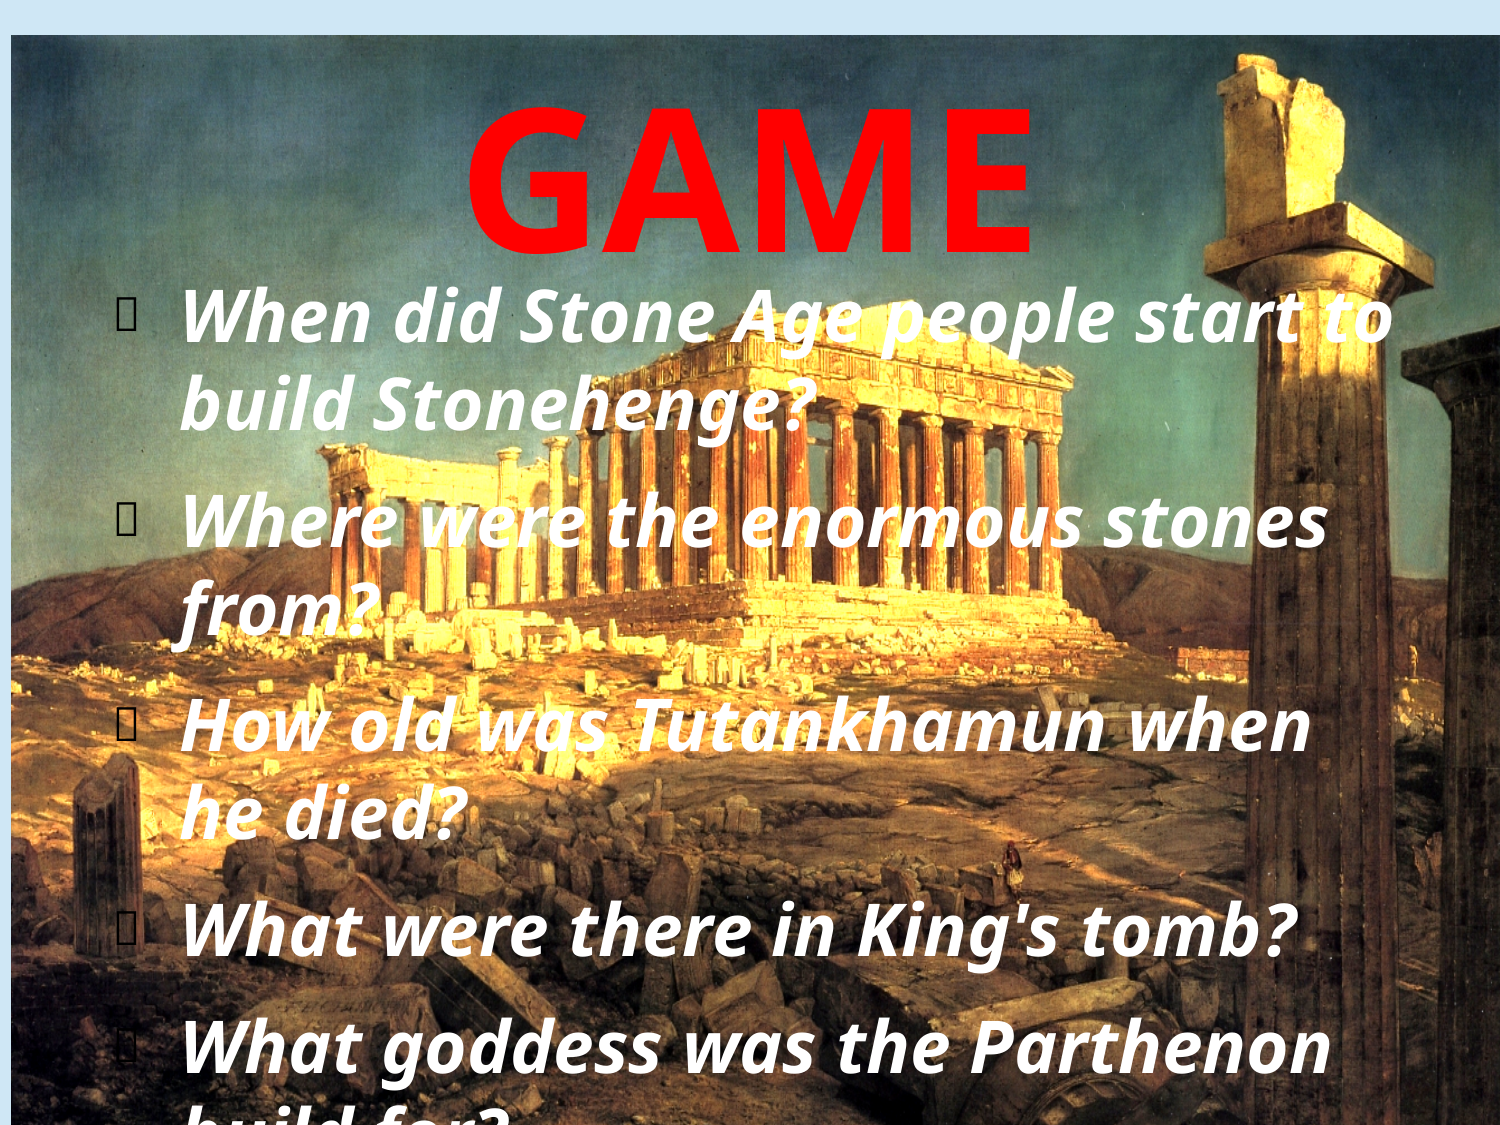

# GAME
When did Stone Age people start to build Stonehenge?
Where were the enormous stones from?
How old was Tutankhamun when he died?
What were there in King's tomb?
What goddess was the Parthenon build for?
When was the Parthenon destroyed?